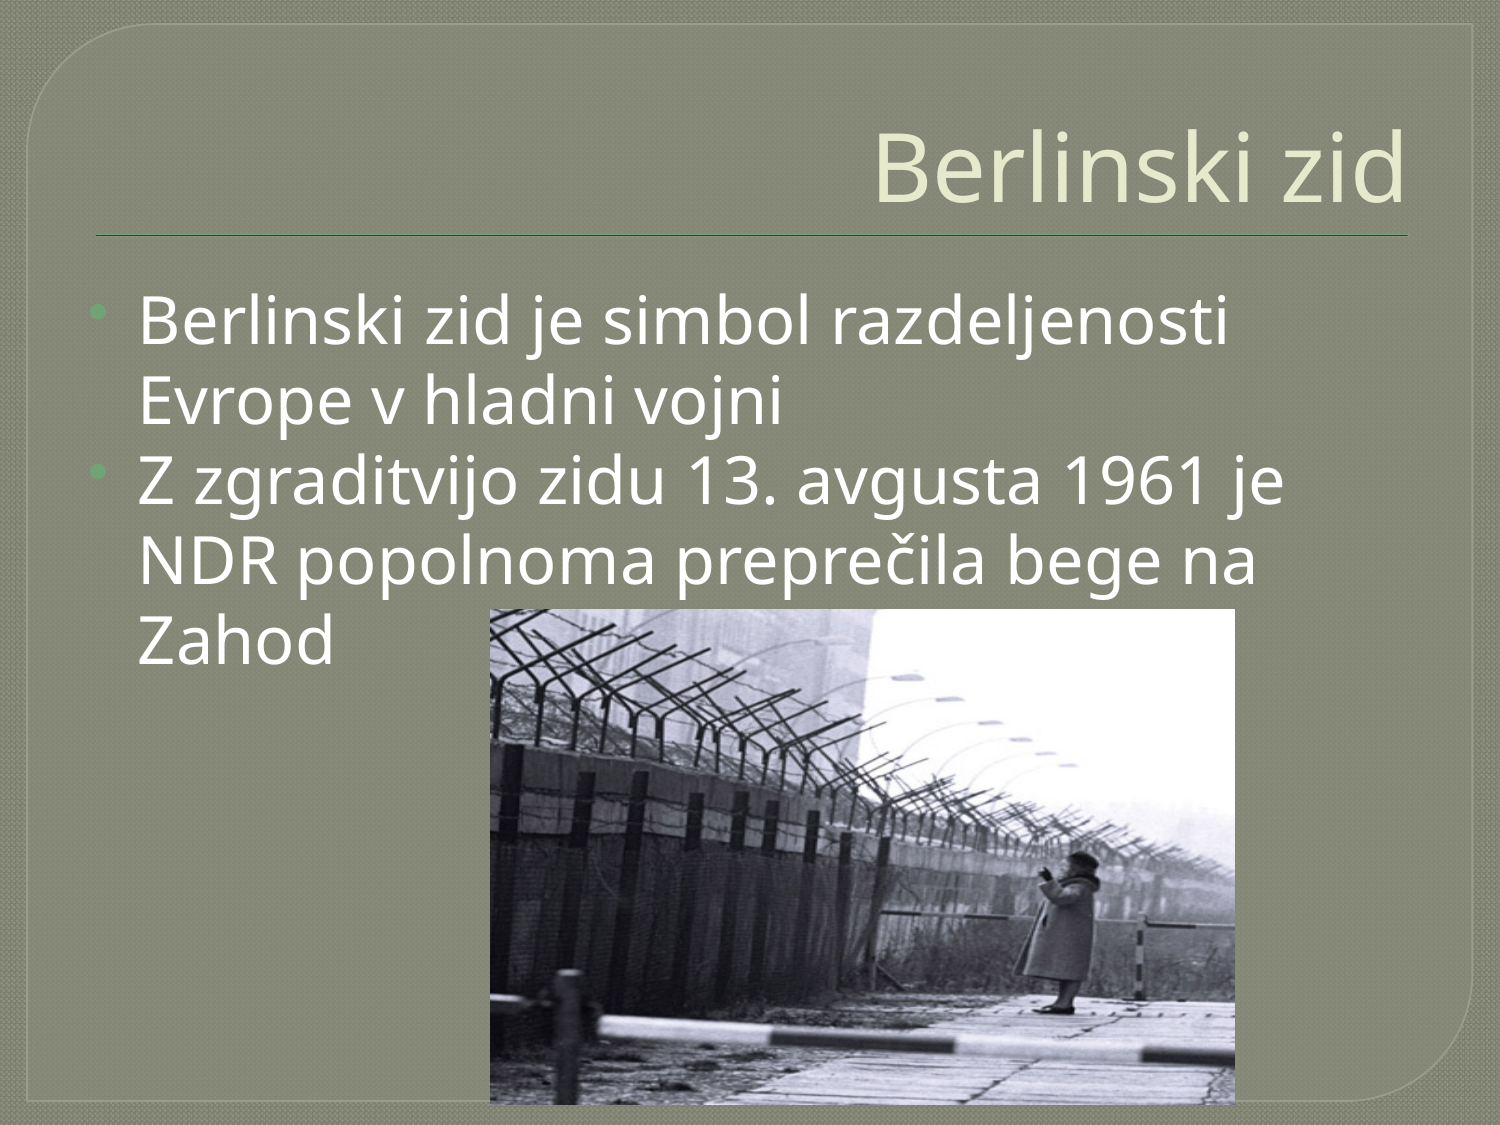

# Berlinski zid
Berlinski zid je simbol razdeljenosti Evrope v hladni vojni
Z zgraditvijo zidu 13. avgusta 1961 je NDR popolnoma preprečila bege na Zahod